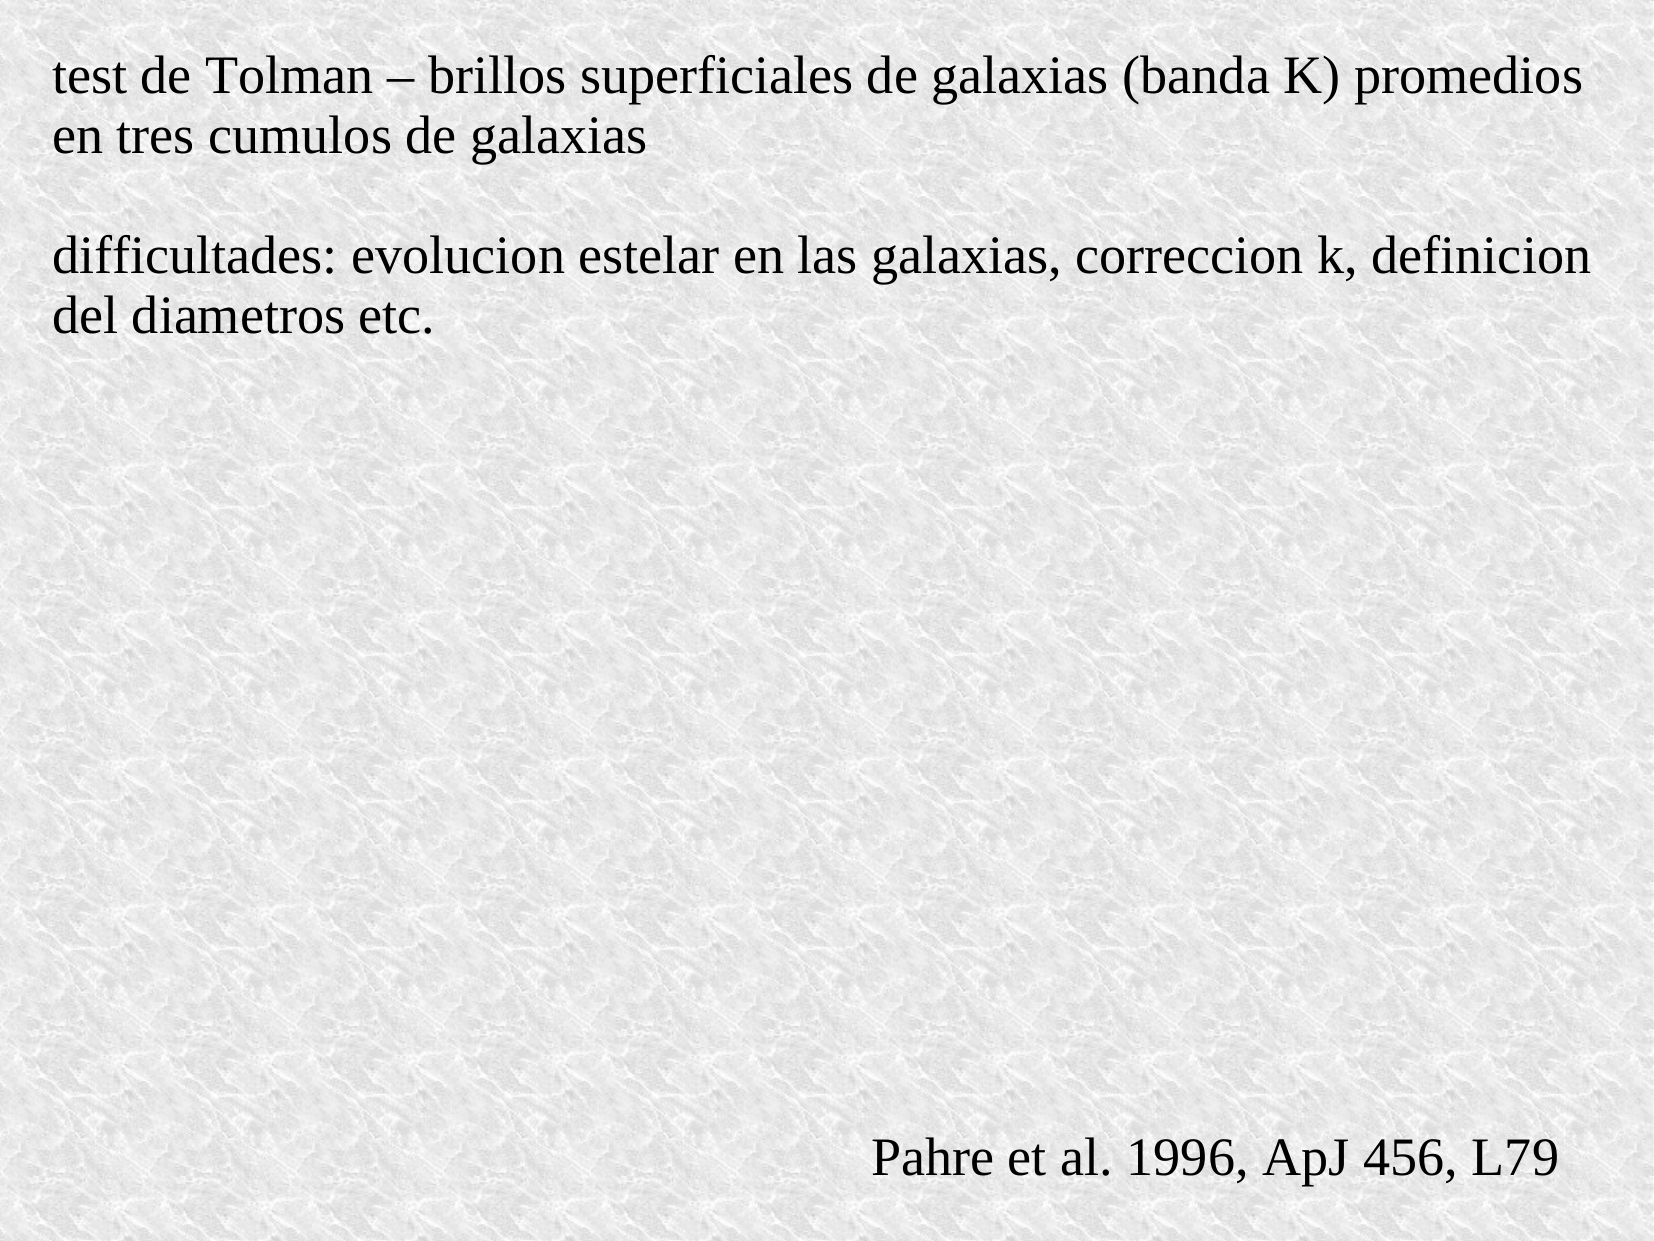

test de Tolman – brillos superficiales de galaxias (banda K) promedios
en tres cumulos de galaxias
difficultades: evolucion estelar en las galaxias, correccion k, definicion
del diametros etc.
Pahre et al. 1996, ApJ 456, L79